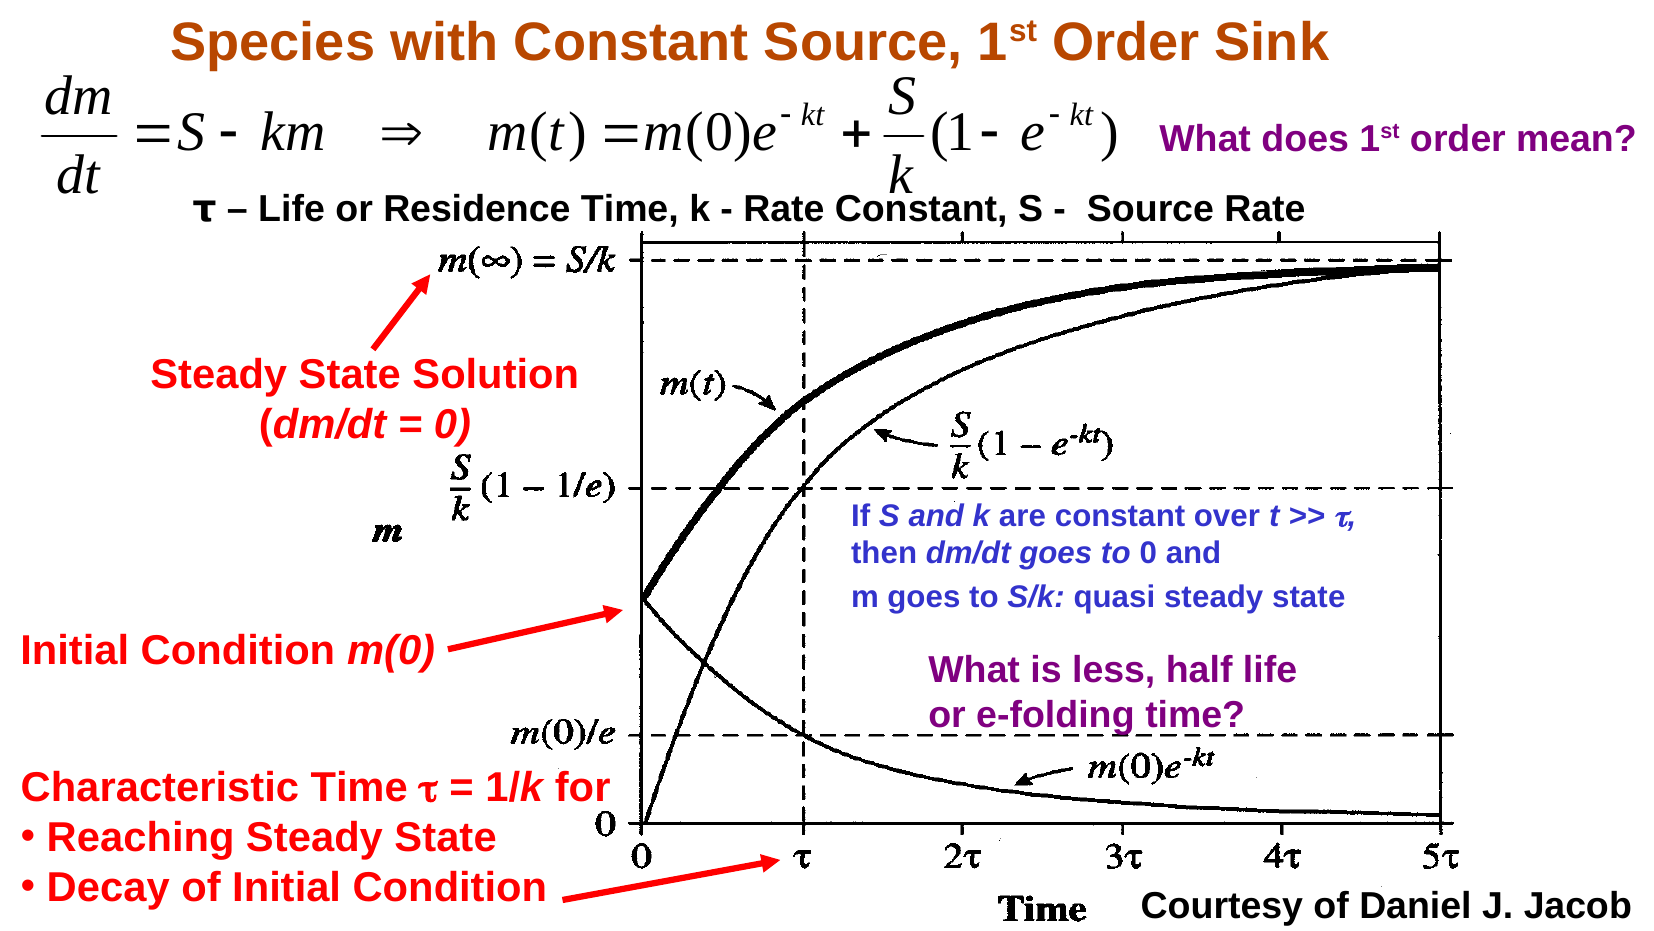

Species with Constant Source, 1st Order Sink
What does 1st order mean?
τ – Life or Residence Time, k - Rate Constant, S - Source Rate
Steady State Solution (dm/dt = 0)
If S and k are constant over t >> ,
then dm/dt goes to 0 and
m goes to S/k: quasi steady state
Initial Condition m(0)
What is less, half life
or e-folding time?
Characteristic Time  = 1/k for
 Reaching Steady State
 Decay of Initial Condition
Courtesy of Daniel J. Jacob